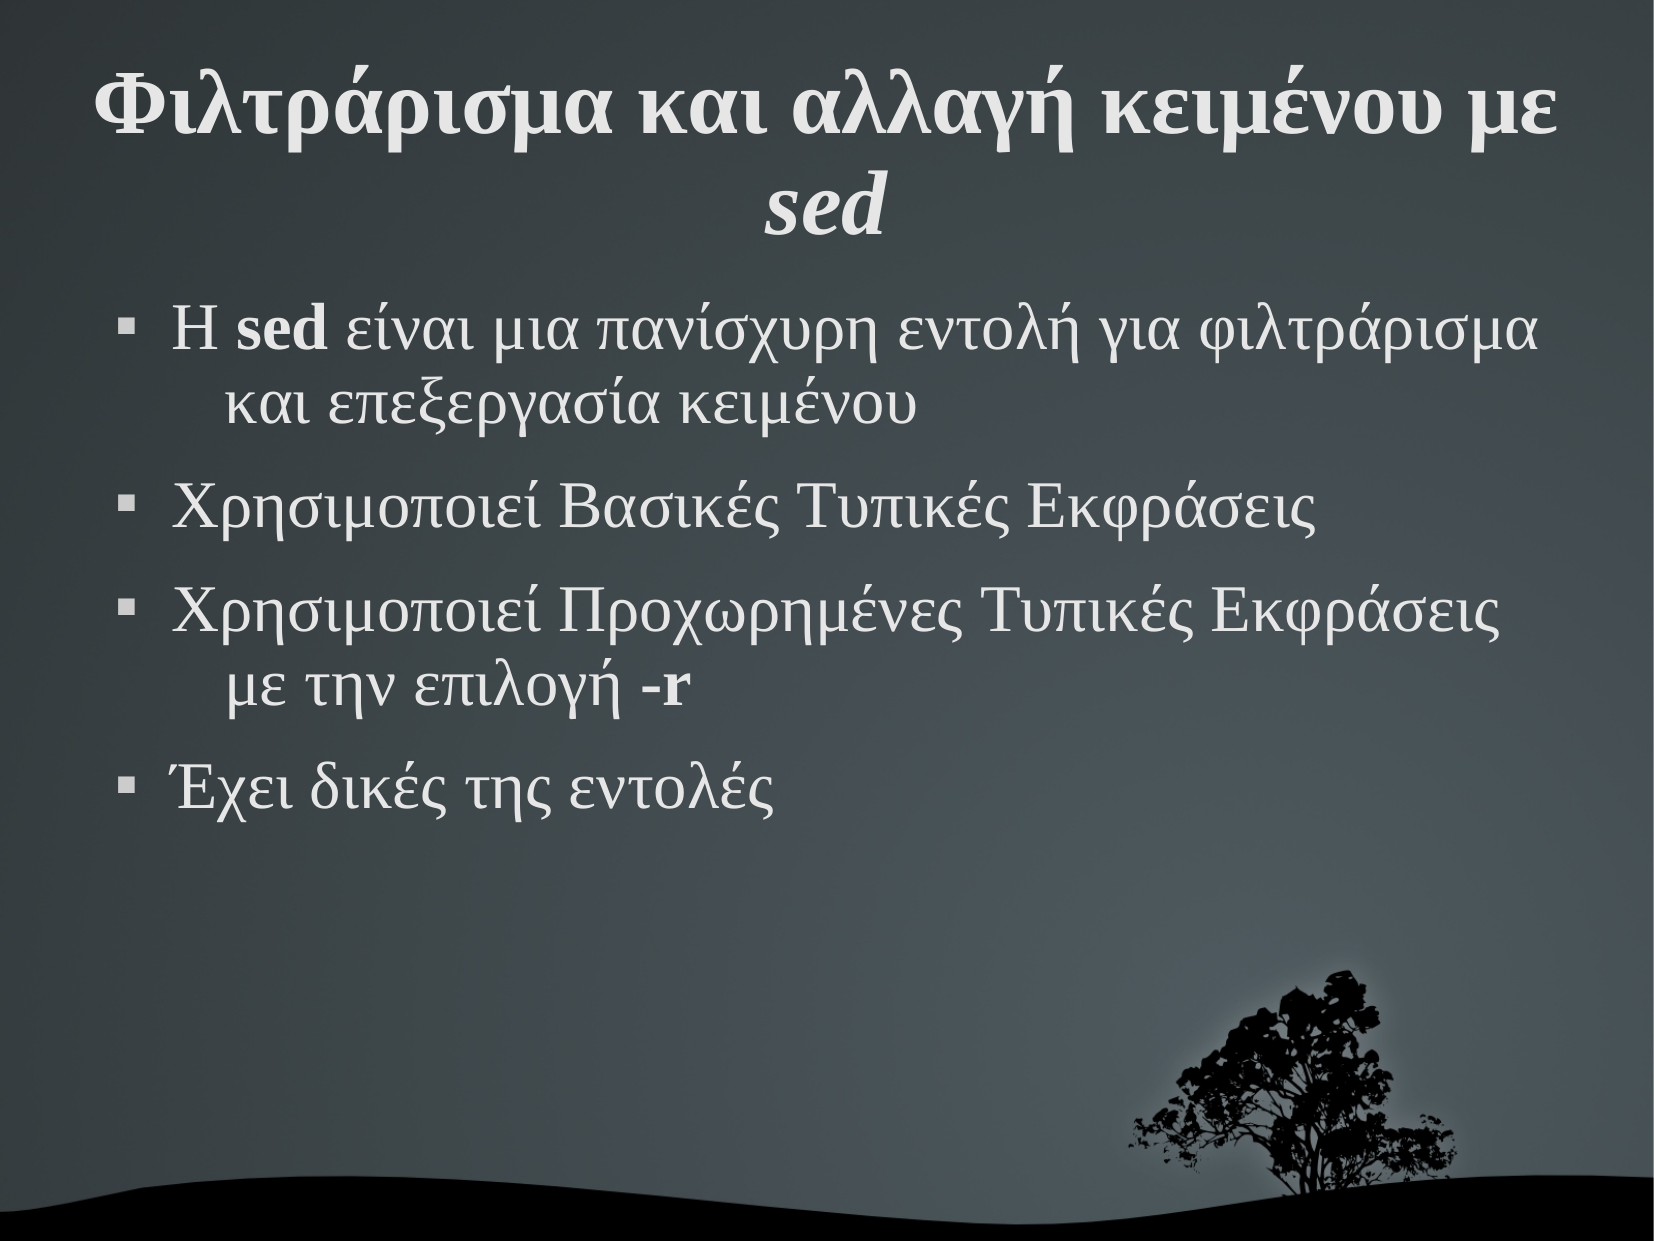

# Φιλτράρισμα και αλλαγή κειμένου με sed
Η sed είναι μια πανίσχυρη εντολή για φιλτράρισμα και επεξεργασία κειμένου
Χρησιμοποιεί Βασικές Τυπικές Εκφράσεις
Χρησιμοποιεί Προχωρημένες Τυπικές Εκφράσεις με την επιλογή -r
Έχει δικές της εντολές